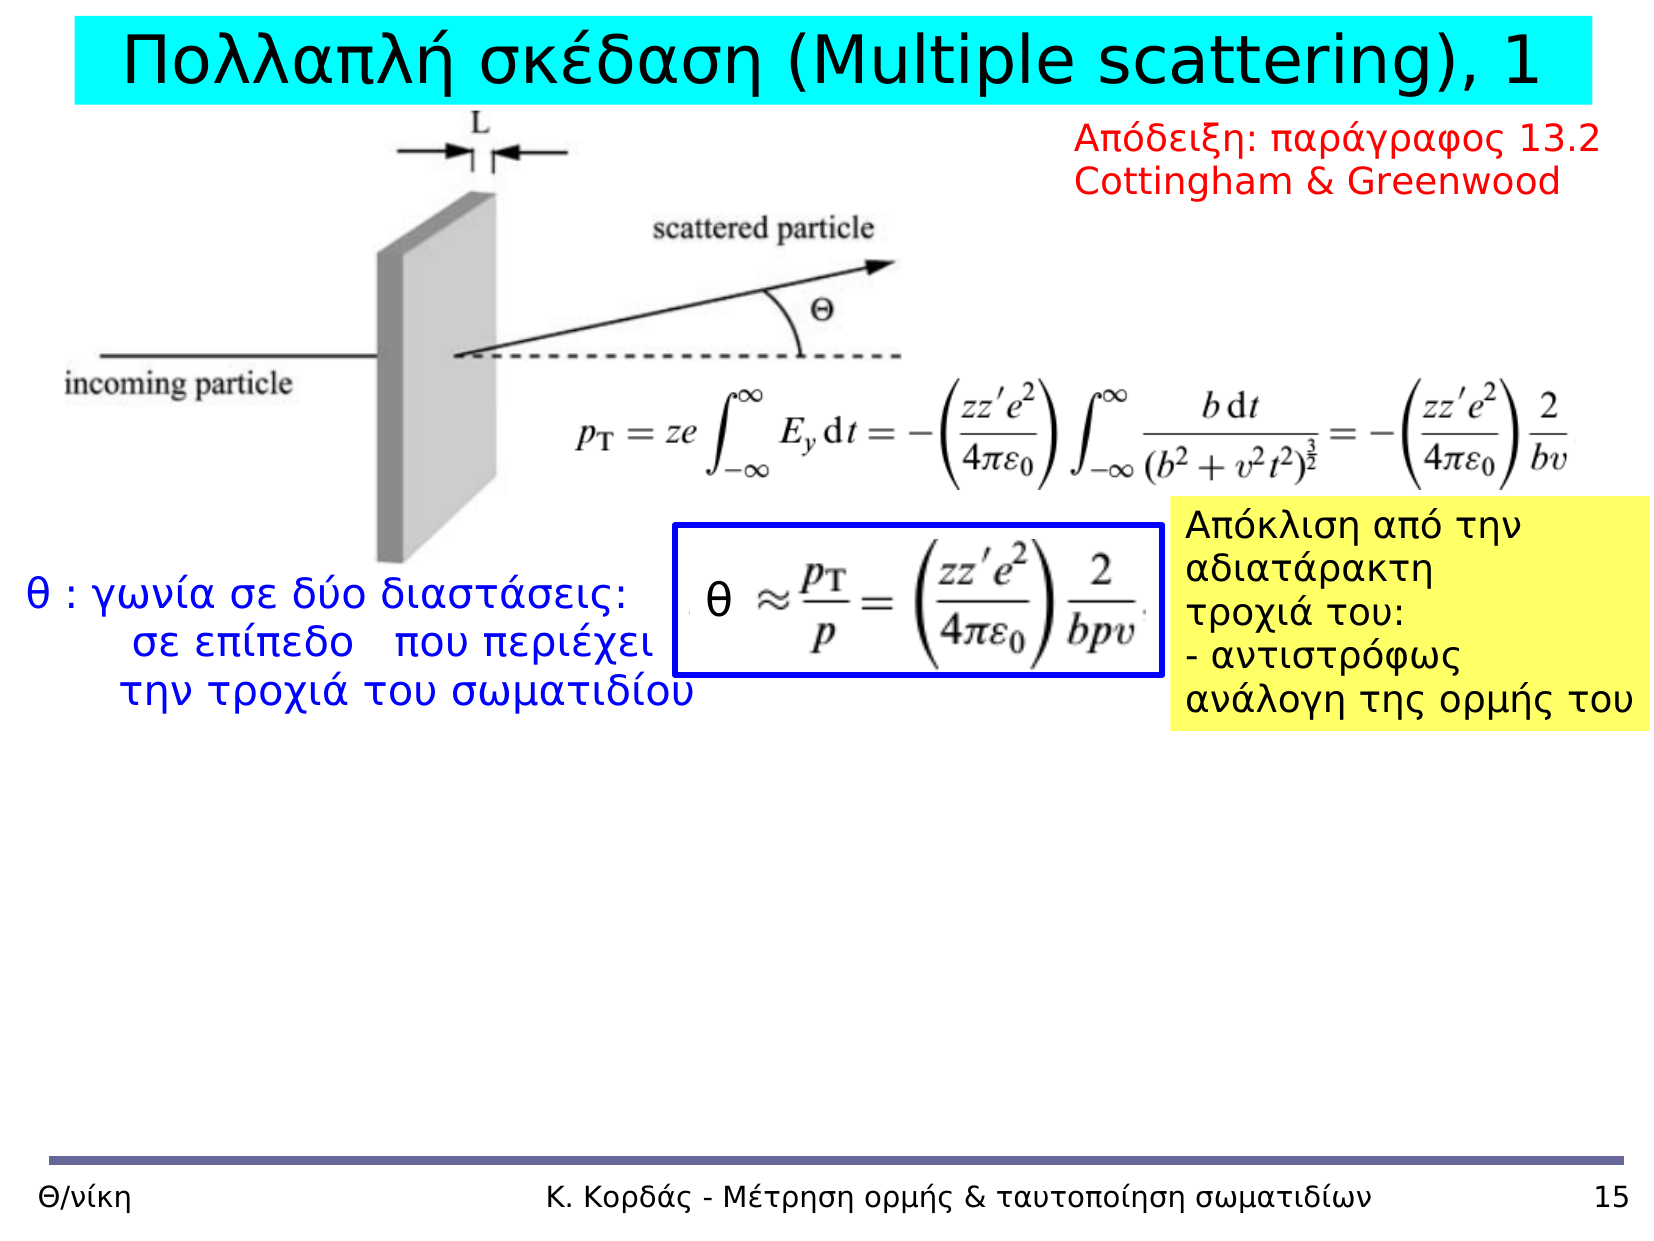

# Πολλαπλή σκέδαση (Μultiple scattering), 1
Απόδειξη: παράγραφος 13.2
Cottingham & Greenwood
Απόκλιση από την
αδιατάρακτη
τροχιά του:
- αντιστρόφως
ανάλογη της ορμής του
θ : γωνία σε δύο διαστάσεις:
 σε επίπεδο που περιέχει
 την τροχιά του σωματιδίου
θ
Θ/νίκη
Κ. Κορδάς - Μέτρηση ορμής & ταυτοποίηση σωματιδίων
15